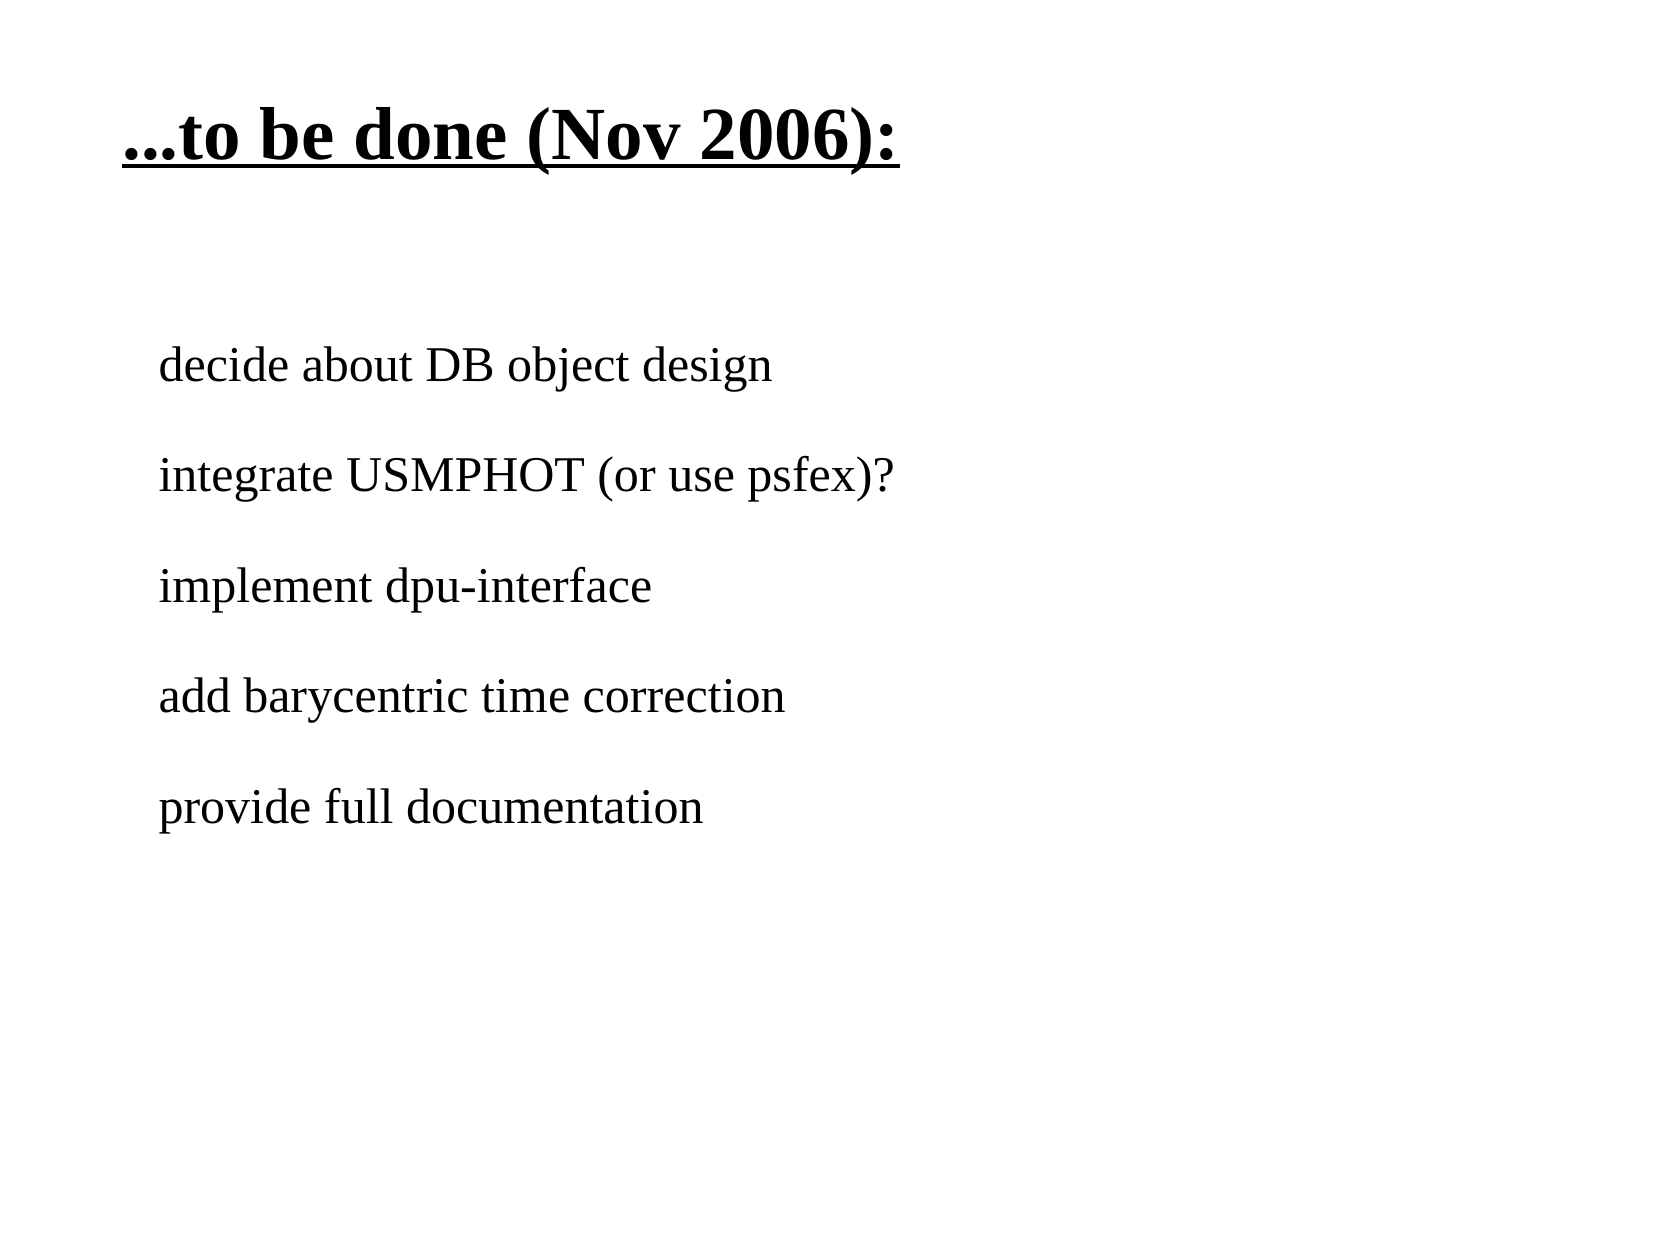

...to be done (Nov 2006):
decide about DB object design
integrate USMPHOT (or use psfex)?
implement dpu-interface
add barycentric time correction
provide full documentation